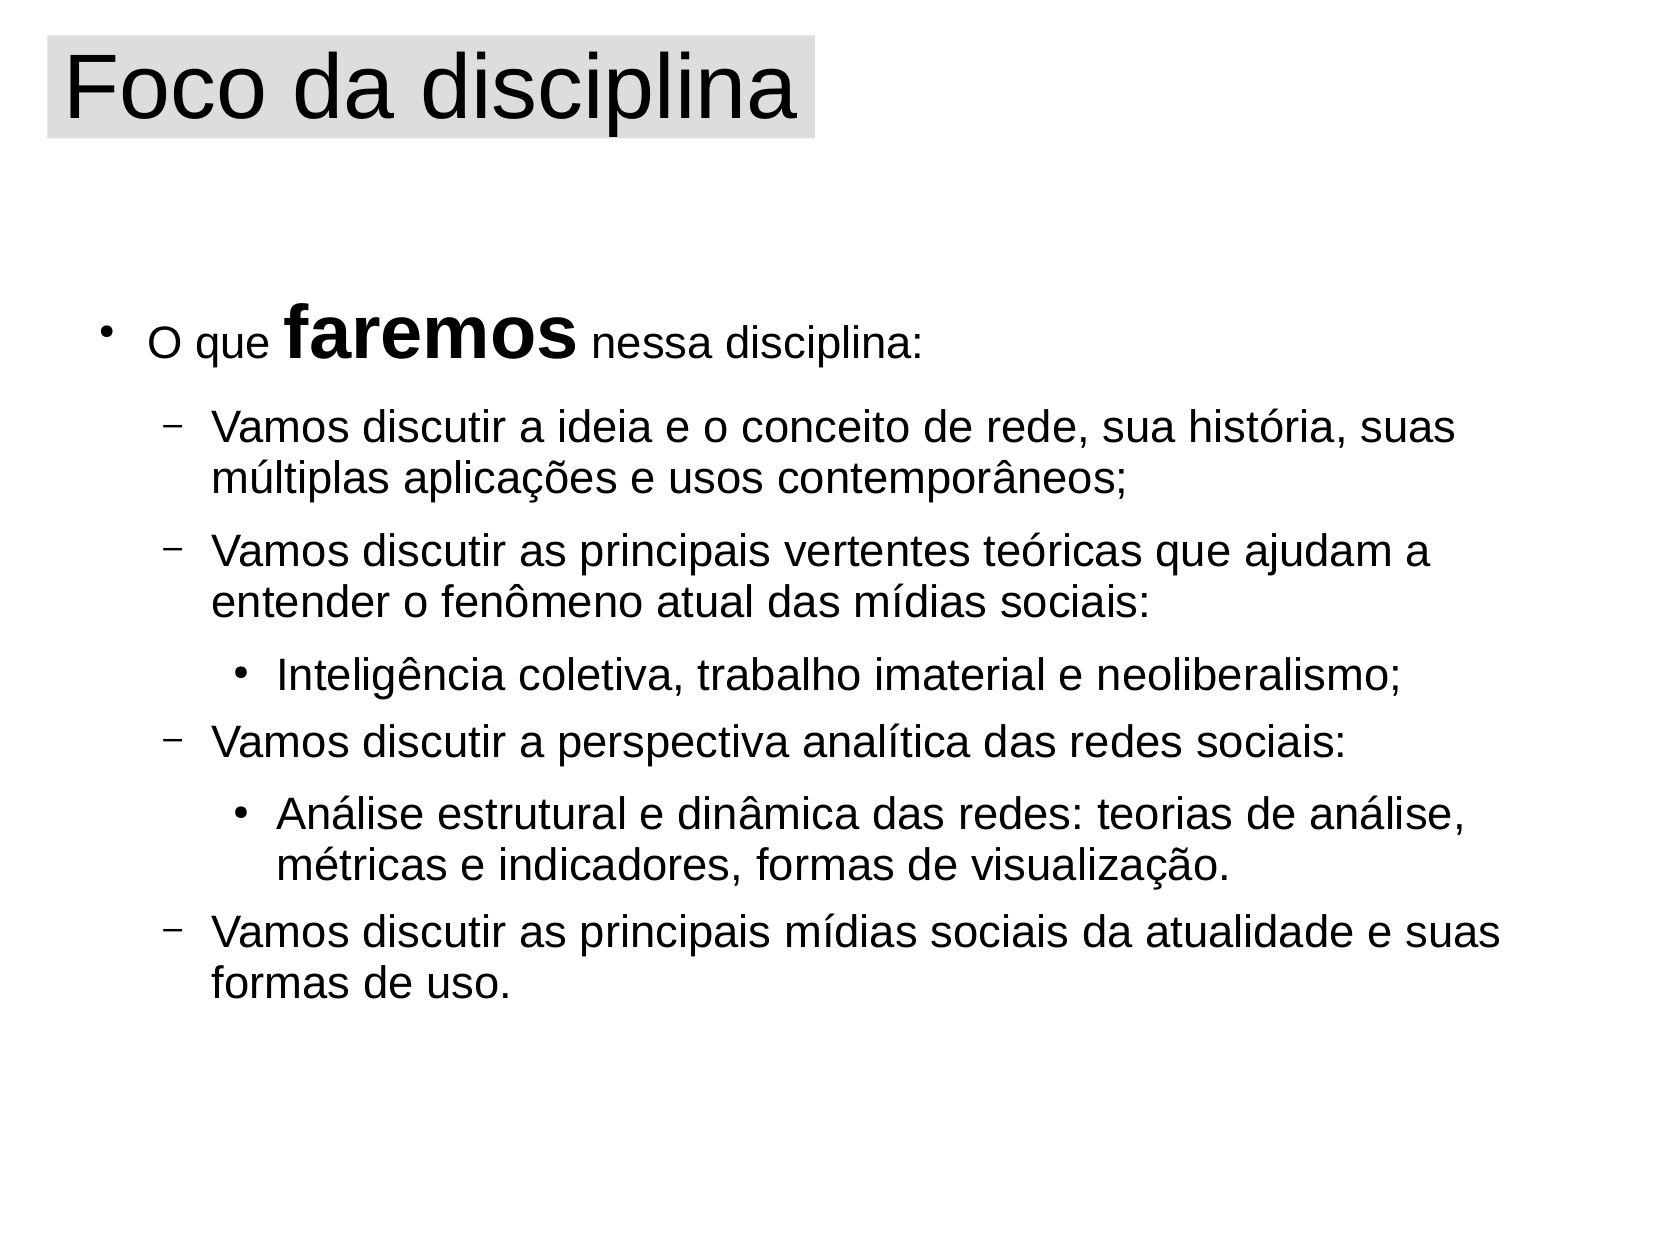

# Foco da disciplina
O que faremos nessa disciplina:
Vamos discutir a ideia e o conceito de rede, sua história, suas múltiplas aplicações e usos contemporâneos;
Vamos discutir as principais vertentes teóricas que ajudam a entender o fenômeno atual das mídias sociais:
Inteligência coletiva, trabalho imaterial e neoliberalismo;
Vamos discutir a perspectiva analítica das redes sociais:
Análise estrutural e dinâmica das redes: teorias de análise, métricas e indicadores, formas de visualização.
Vamos discutir as principais mídias sociais da atualidade e suas formas de uso.